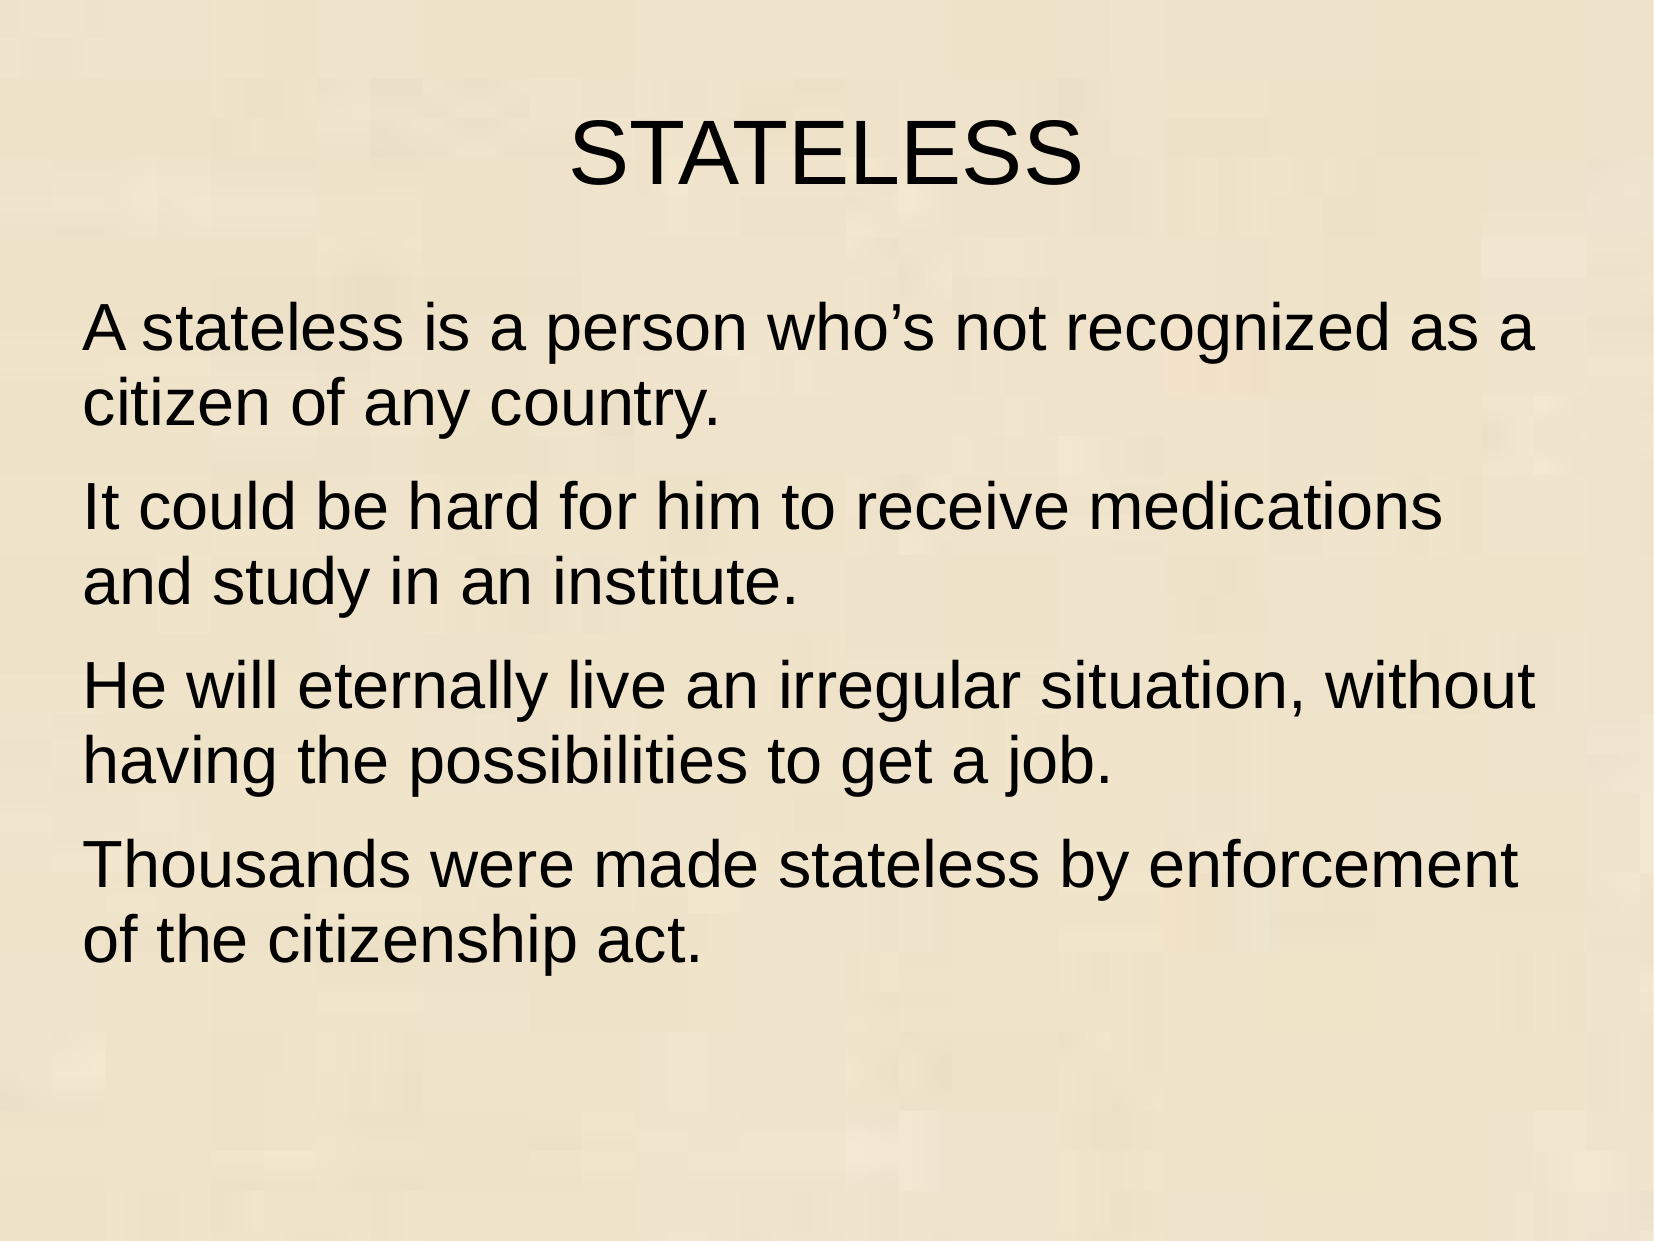

# STATELESS
A stateless is a person who’s not recognized as a citizen of any country.
It could be hard for him to receive medications and study in an institute.
He will eternally live an irregular situation, without having the possibilities to get a job.
Thousands were made stateless by enforcement of the citizenship act.